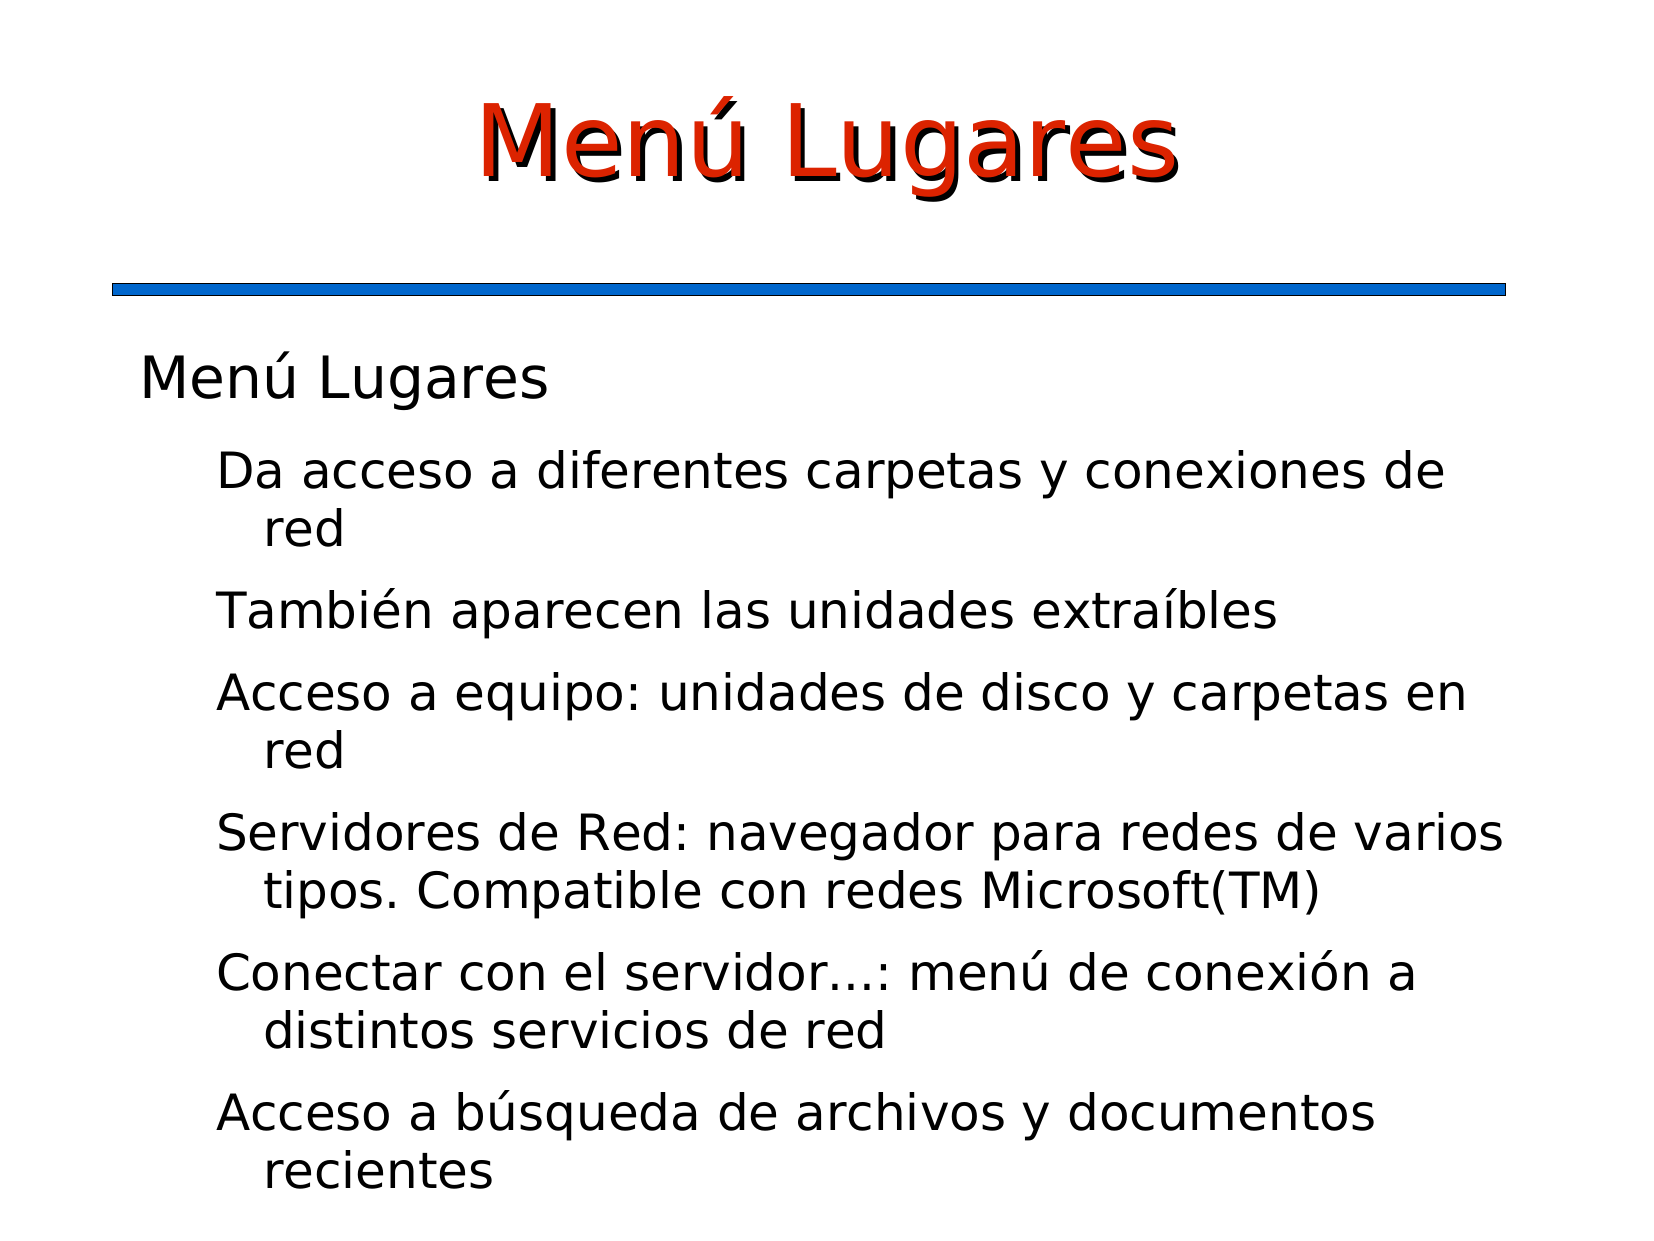

# Menú Lugares
Menú Lugares
Da acceso a diferentes carpetas y conexiones de red
También aparecen las unidades extraíbles
Acceso a equipo: unidades de disco y carpetas en red
Servidores de Red: navegador para redes de varios tipos. Compatible con redes Microsoft(TM)
Conectar con el servidor...: menú de conexión a distintos servicios de red
Acceso a búsqueda de archivos y documentos recientes